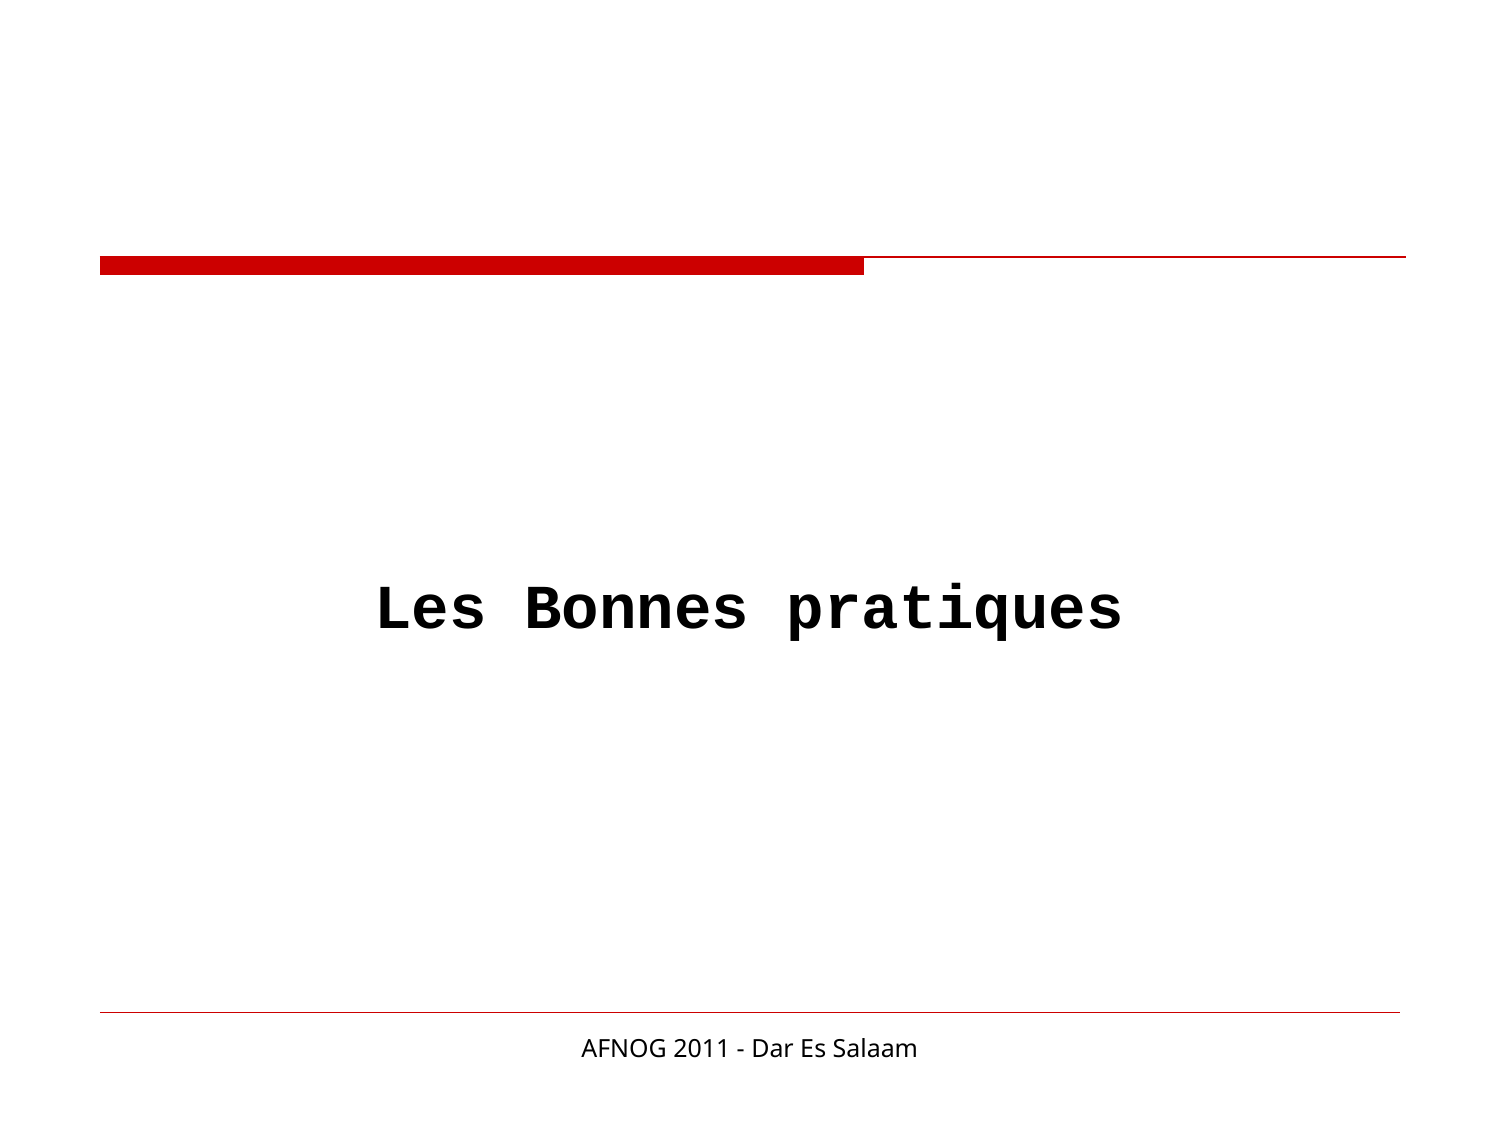

# Les Bonnes pratiques
AFNOG 2011 - Dar Es Salaam